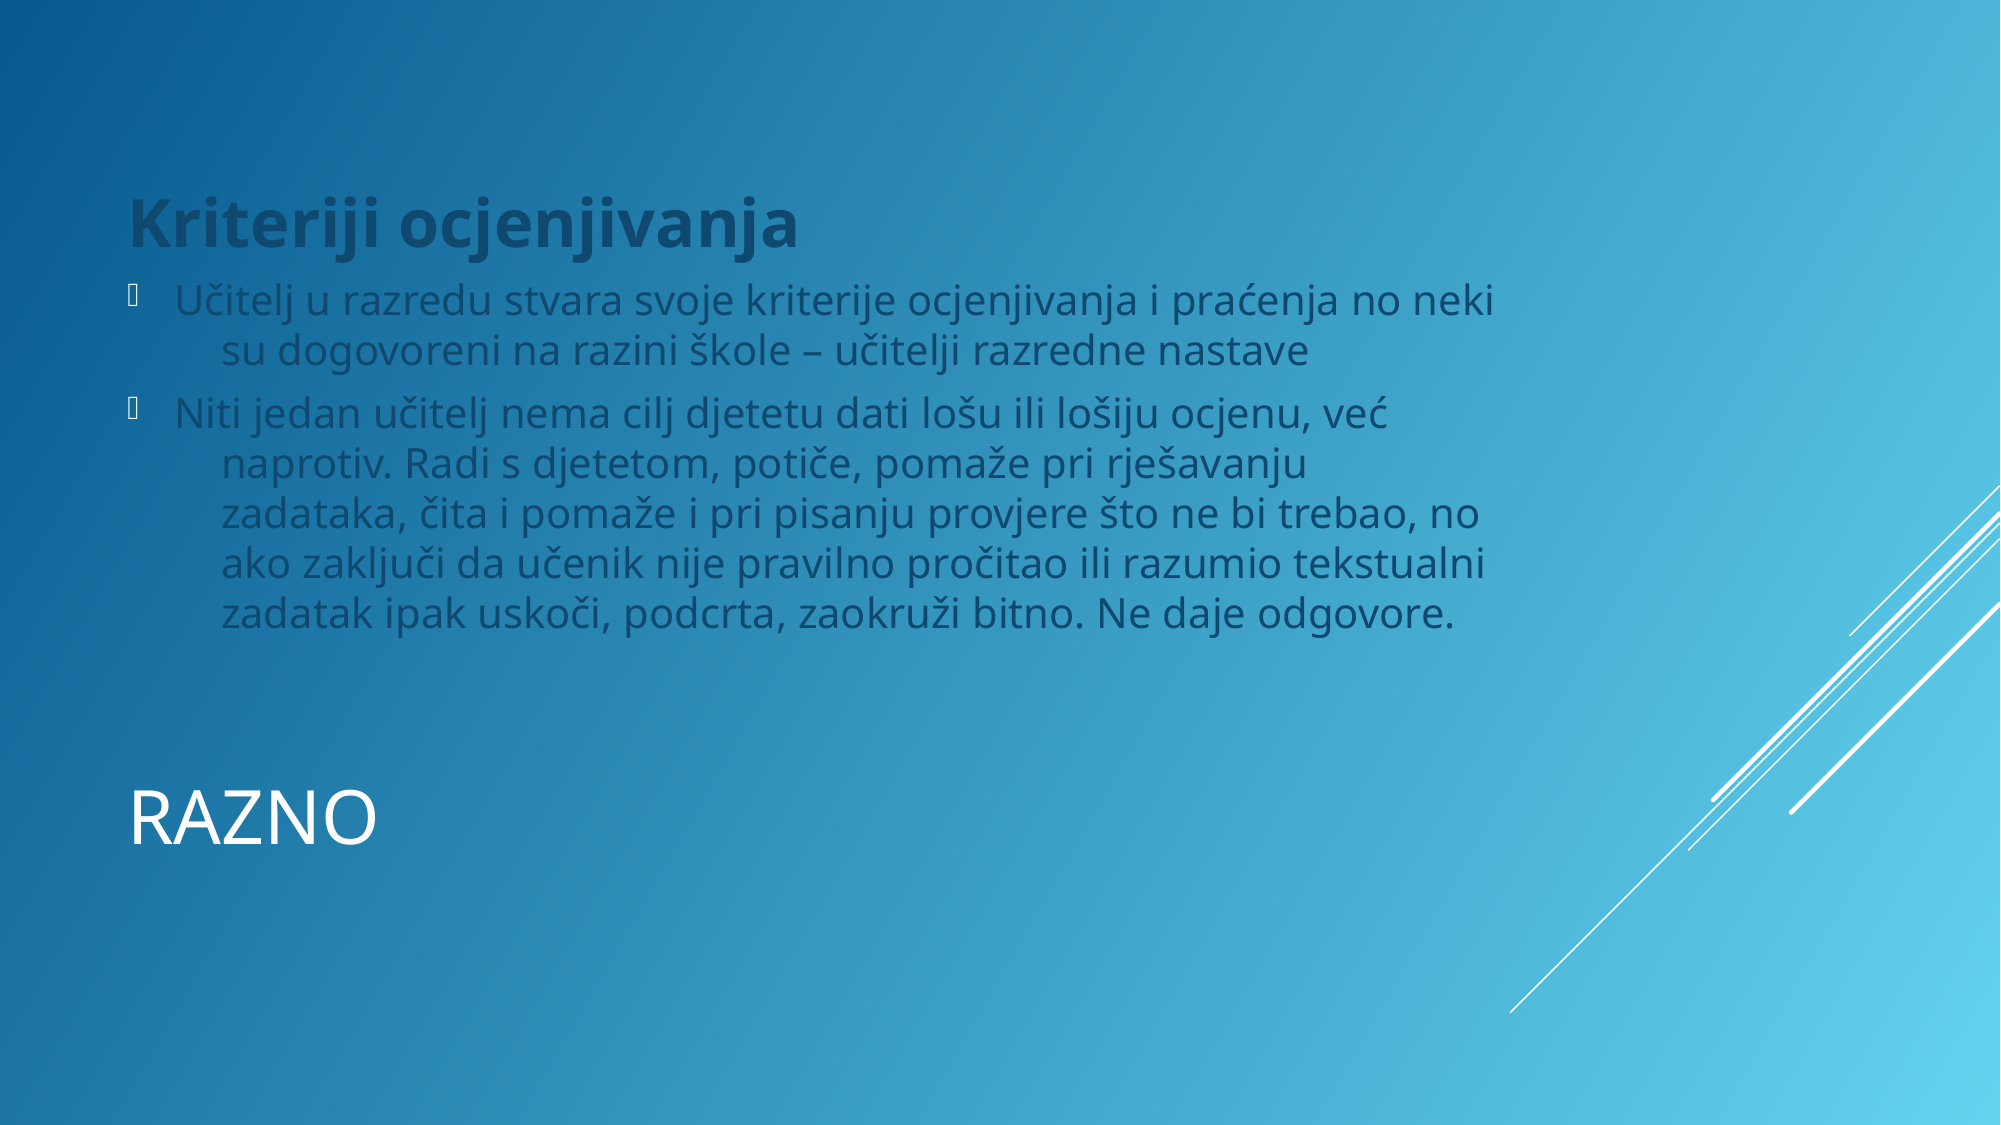

Kriteriji ocjenjivanja
Učitelj u razredu stvara svoje kriterije ocjenjivanja i praćenja no neki su dogovoreni na razini škole – učitelji razredne nastave
Niti jedan učitelj nema cilj djetetu dati lošu ili lošiju ocjenu, već naprotiv. Radi s djetetom, potiče, pomaže pri rješavanju zadataka, čita i pomaže i pri pisanju provjere što ne bi trebao, no ako zaključi da učenik nije pravilno pročitao ili razumio tekstualni zadatak ipak uskoči, podcrta, zaokruži bitno. Ne daje odgovore.
# Razno